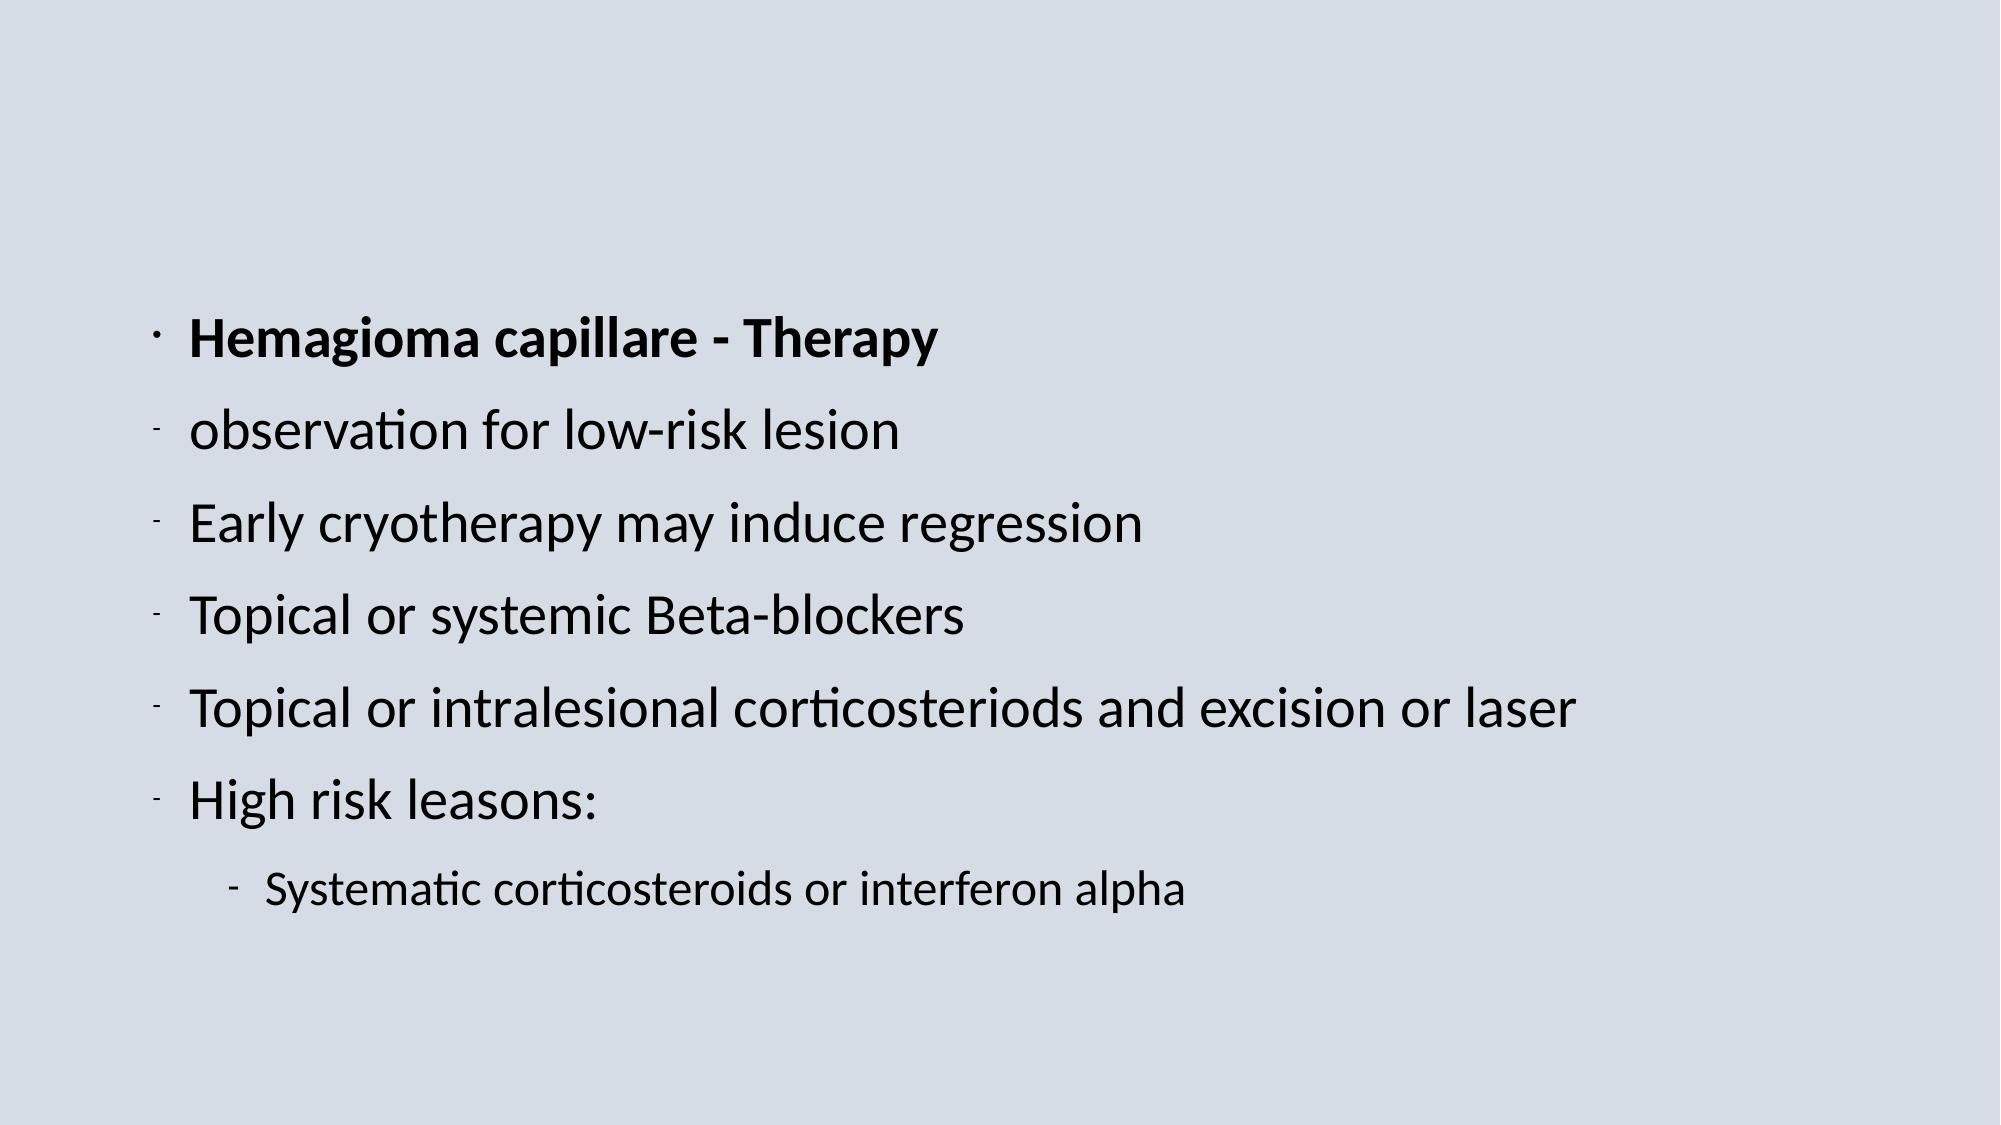

#
Hemagioma capillare - Therapy
observation for low-risk lesion
Early cryotherapy may induce regression
Topical or systemic Beta-blockers
Topical or intralesional corticosteriods and excision or laser
High risk leasons:
Systematic corticosteroids or interferon alpha